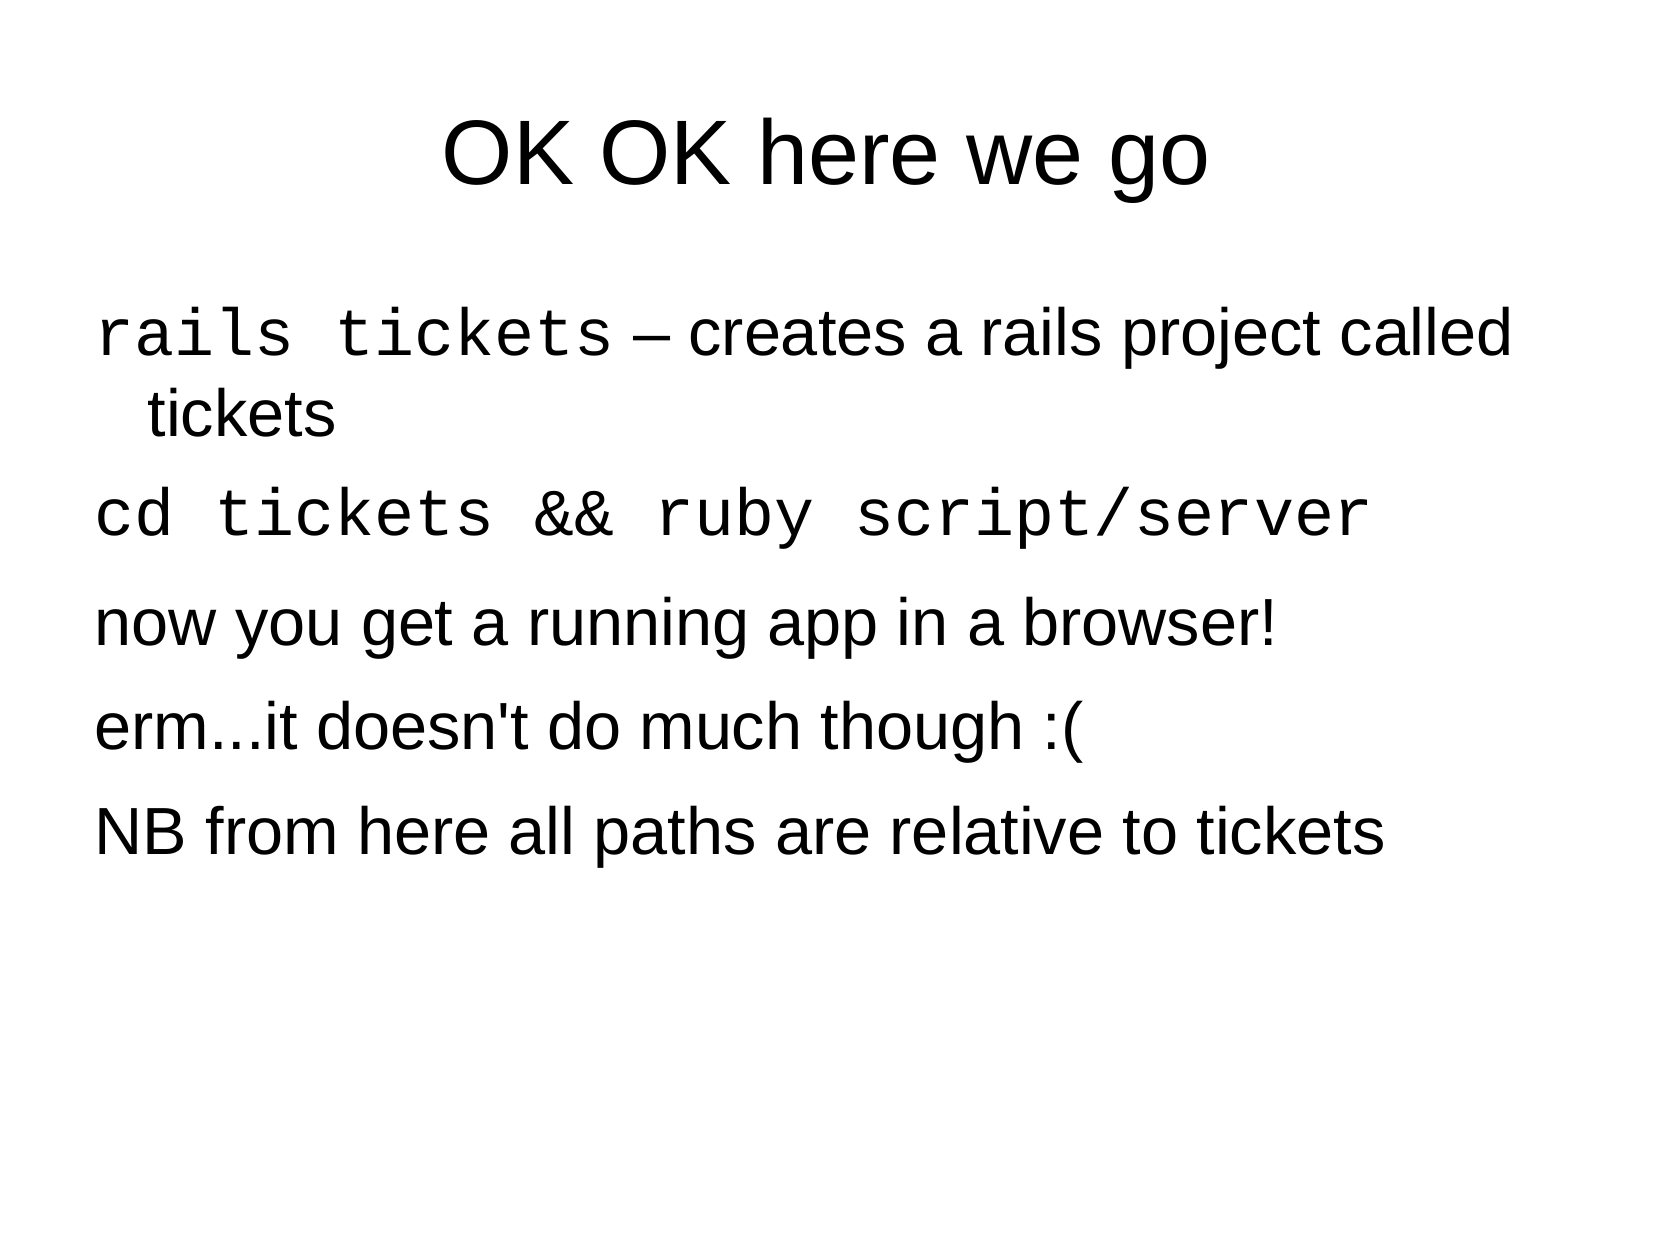

# OK OK here we go
rails tickets – creates a rails project called tickets
cd tickets && ruby script/server
now you get a running app in a browser!
erm...it doesn't do much though :(
NB from here all paths are relative to tickets